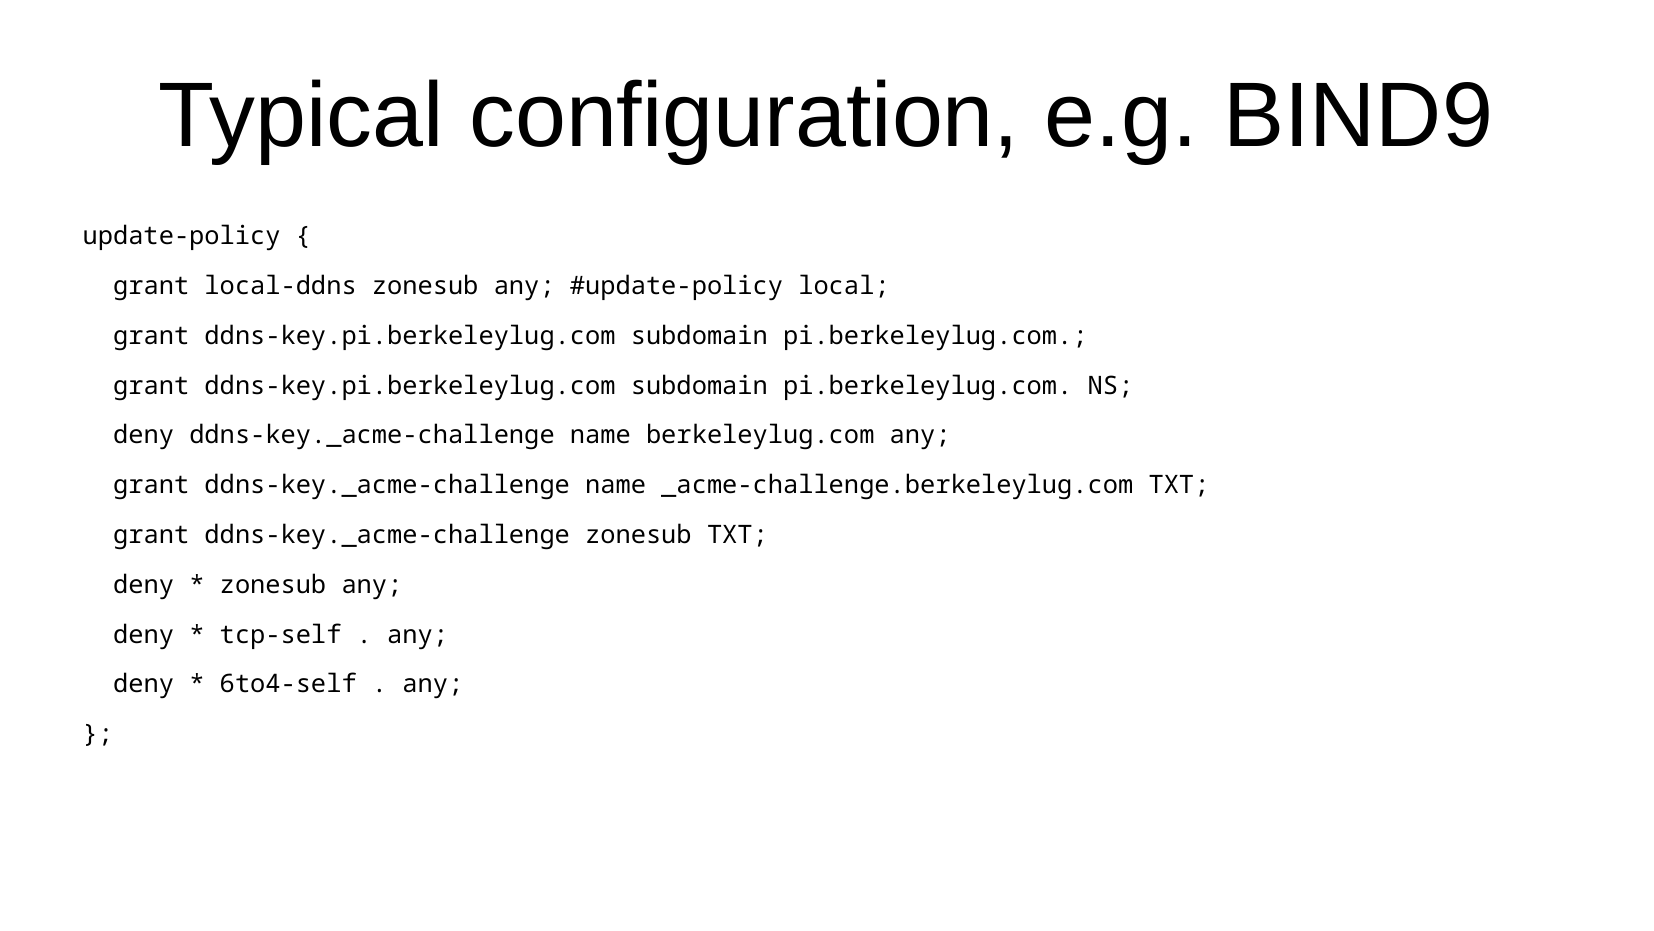

# Typical configuration, e.g. BIND9
update-policy {
 grant local-ddns zonesub any; #update-policy local;
 grant ddns-key.pi.berkeleylug.com subdomain pi.berkeleylug.com.;
 grant ddns-key.pi.berkeleylug.com subdomain pi.berkeleylug.com. NS;
 deny ddns-key._acme-challenge name berkeleylug.com any;
 grant ddns-key._acme-challenge name _acme-challenge.berkeleylug.com TXT;
 grant ddns-key._acme-challenge zonesub TXT;
 deny * zonesub any;
 deny * tcp-self . any;
 deny * 6to4-self . any;
};